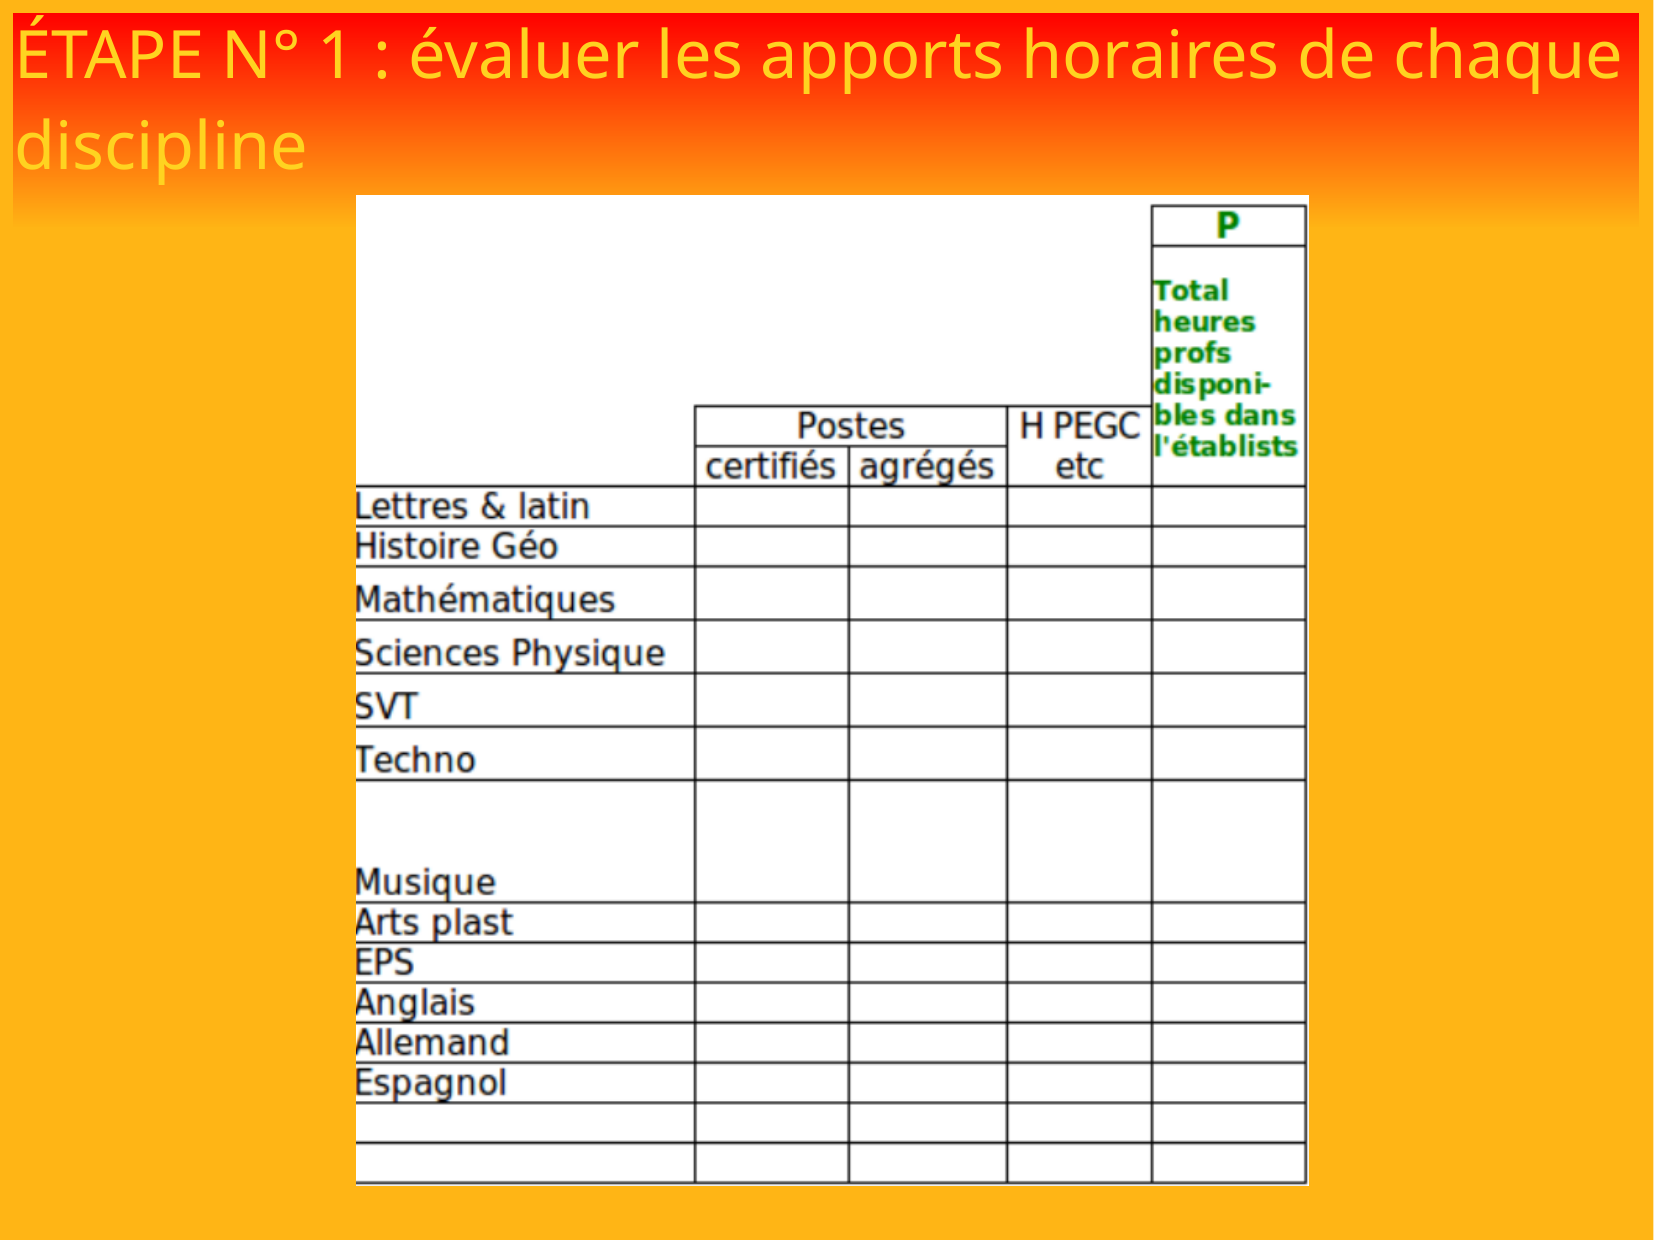

ÉTAPE N° 1 : évaluer les apports horaires de chaque discipline